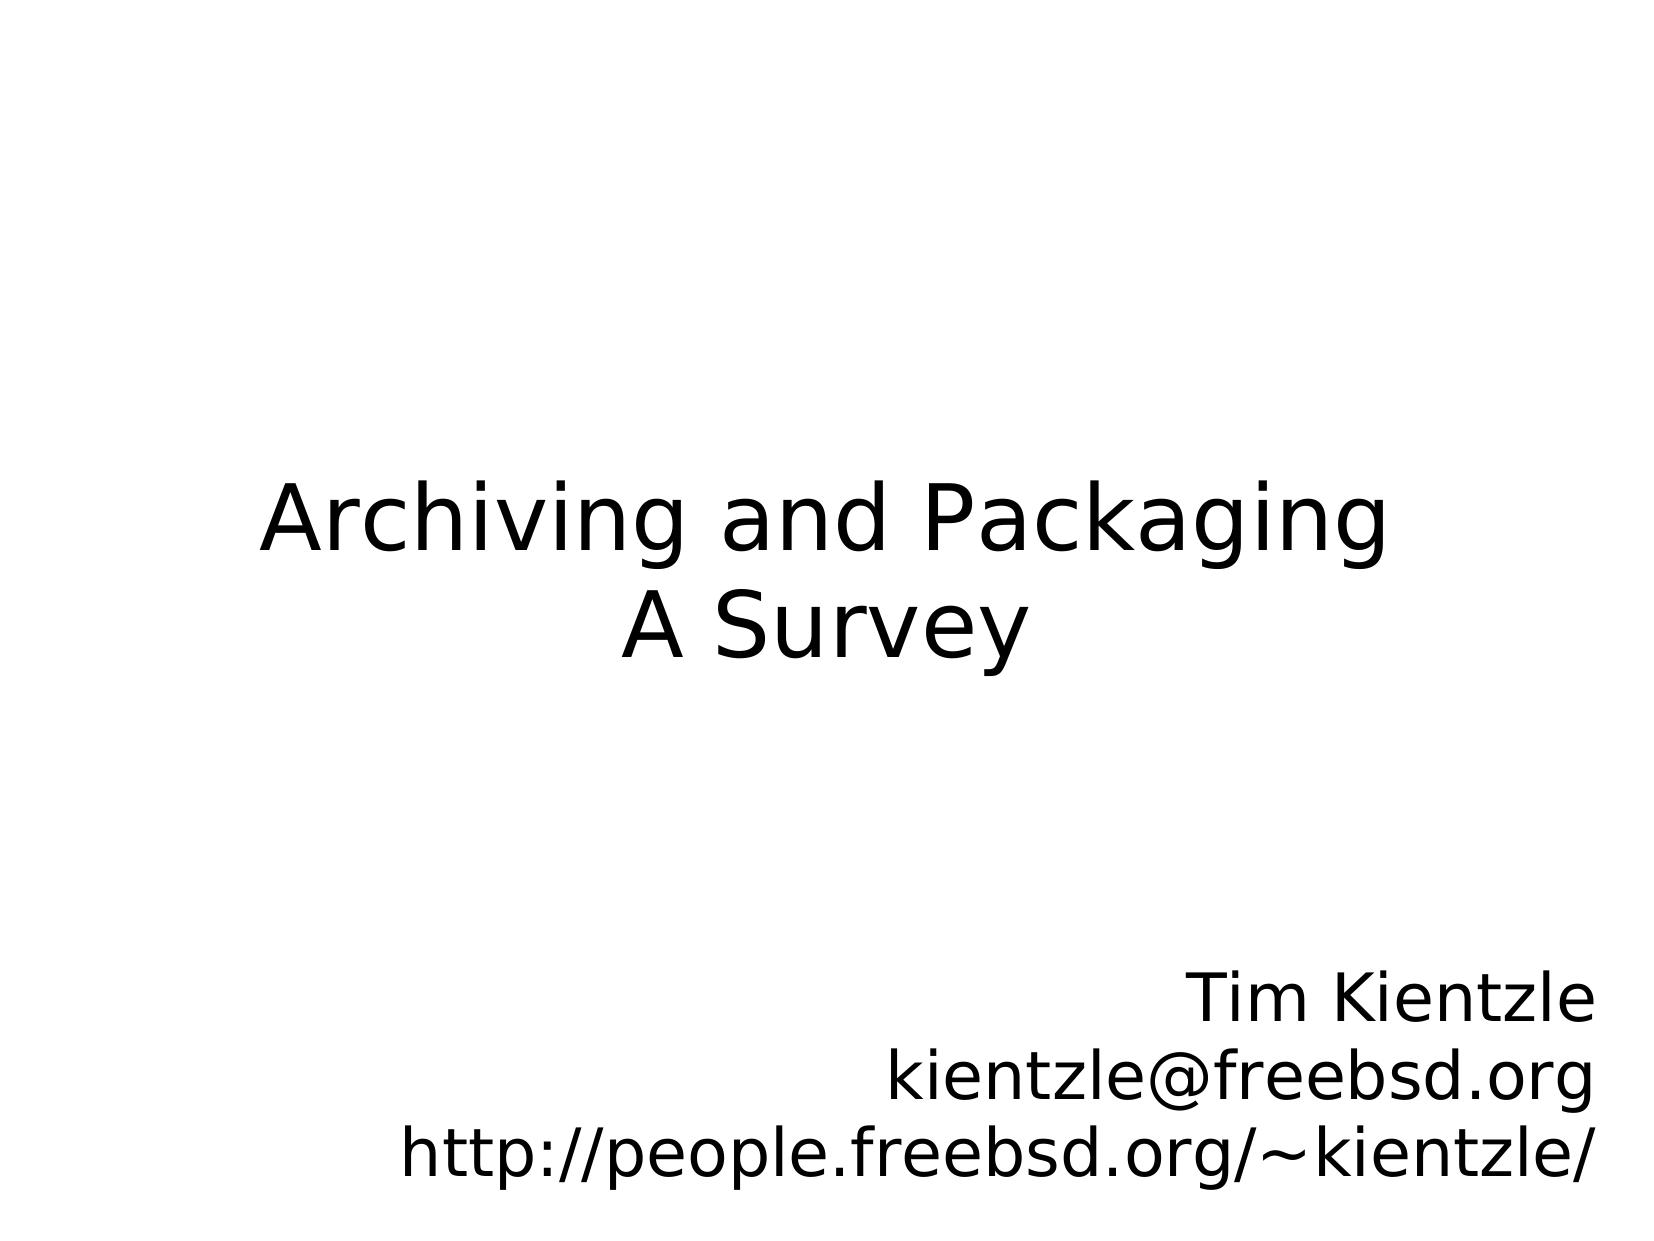

# Archiving and Packaging A Survey
Tim Kientzle
kientzle@freebsd.org
http://people.freebsd.org/~kientzle/